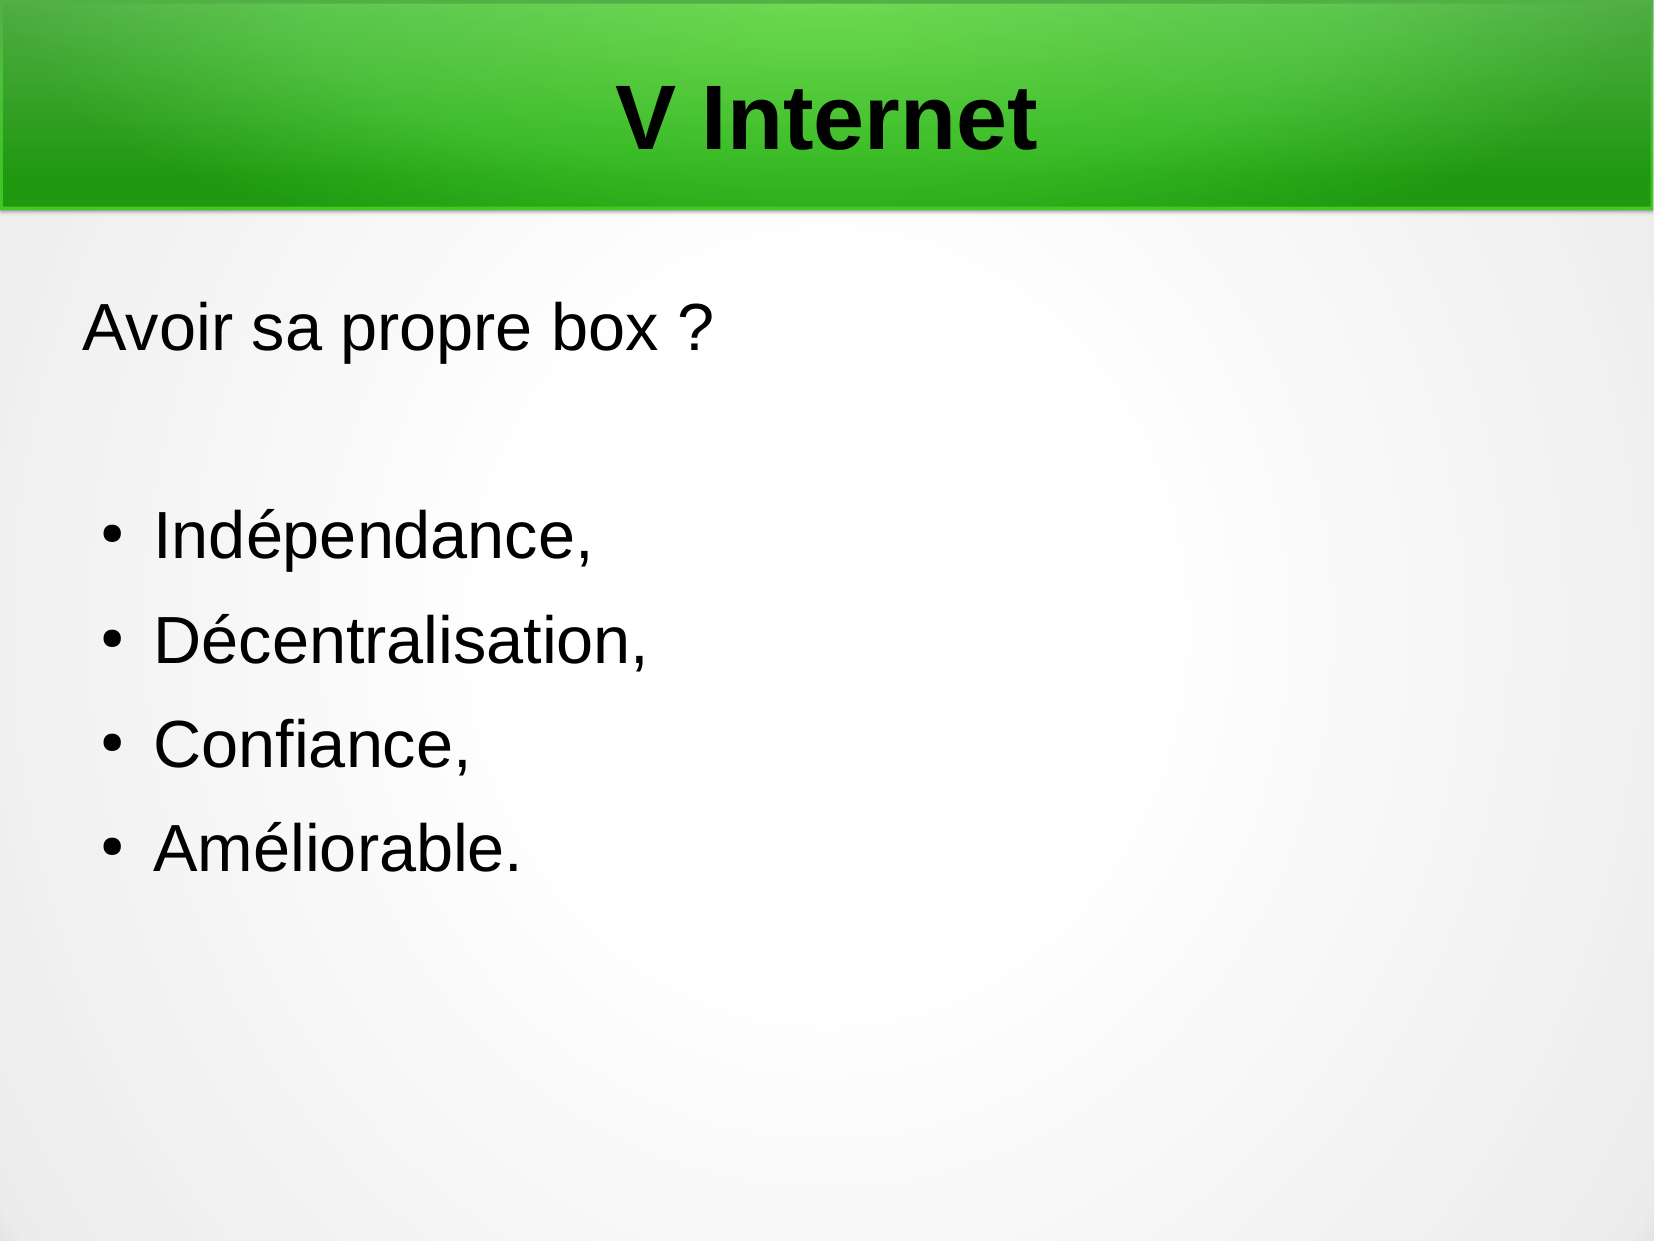

# V Internet
Avoir sa propre box ?
Indépendance,
Décentralisation,
Confiance,
Améliorable.